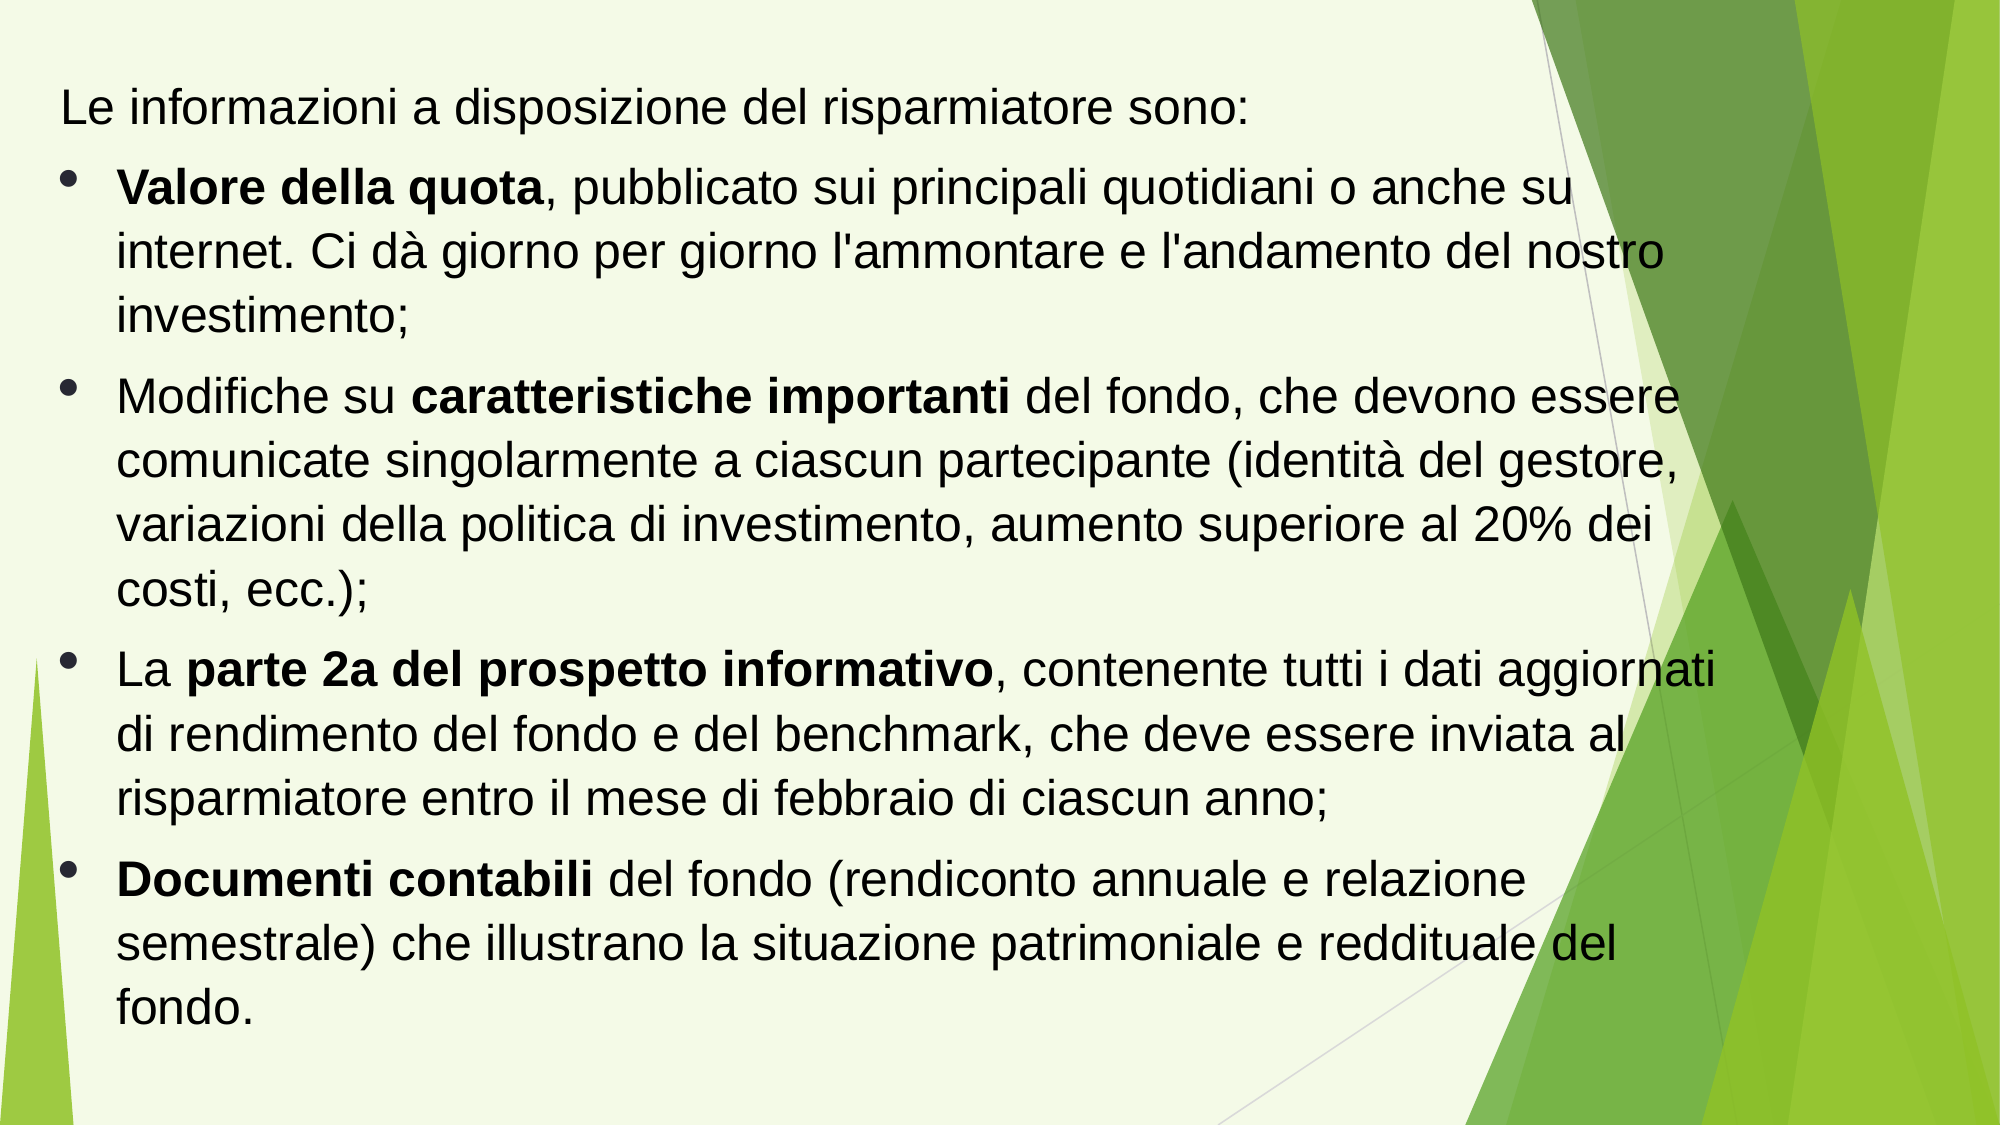

Le informazioni a disposizione del risparmiatore sono:
Valore della quota, pubblicato sui principali quotidiani o anche su internet. Ci dà giorno per giorno l'ammontare e l'andamento del nostro investimento;
Modifiche su caratteristiche importanti del fondo, che devono essere comunicate singolarmente a ciascun partecipante (identità del gestore, variazioni della politica di investimento, aumento superiore al 20% dei costi, ecc.);
La parte 2a del prospetto informativo, contenente tutti i dati aggiornati di rendimento del fondo e del benchmark, che deve essere inviata al risparmiatore entro il mese di febbraio di ciascun anno;
Documenti contabili del fondo (rendiconto annuale e relazione semestrale) che illustrano la situazione patrimoniale e reddituale del fondo.